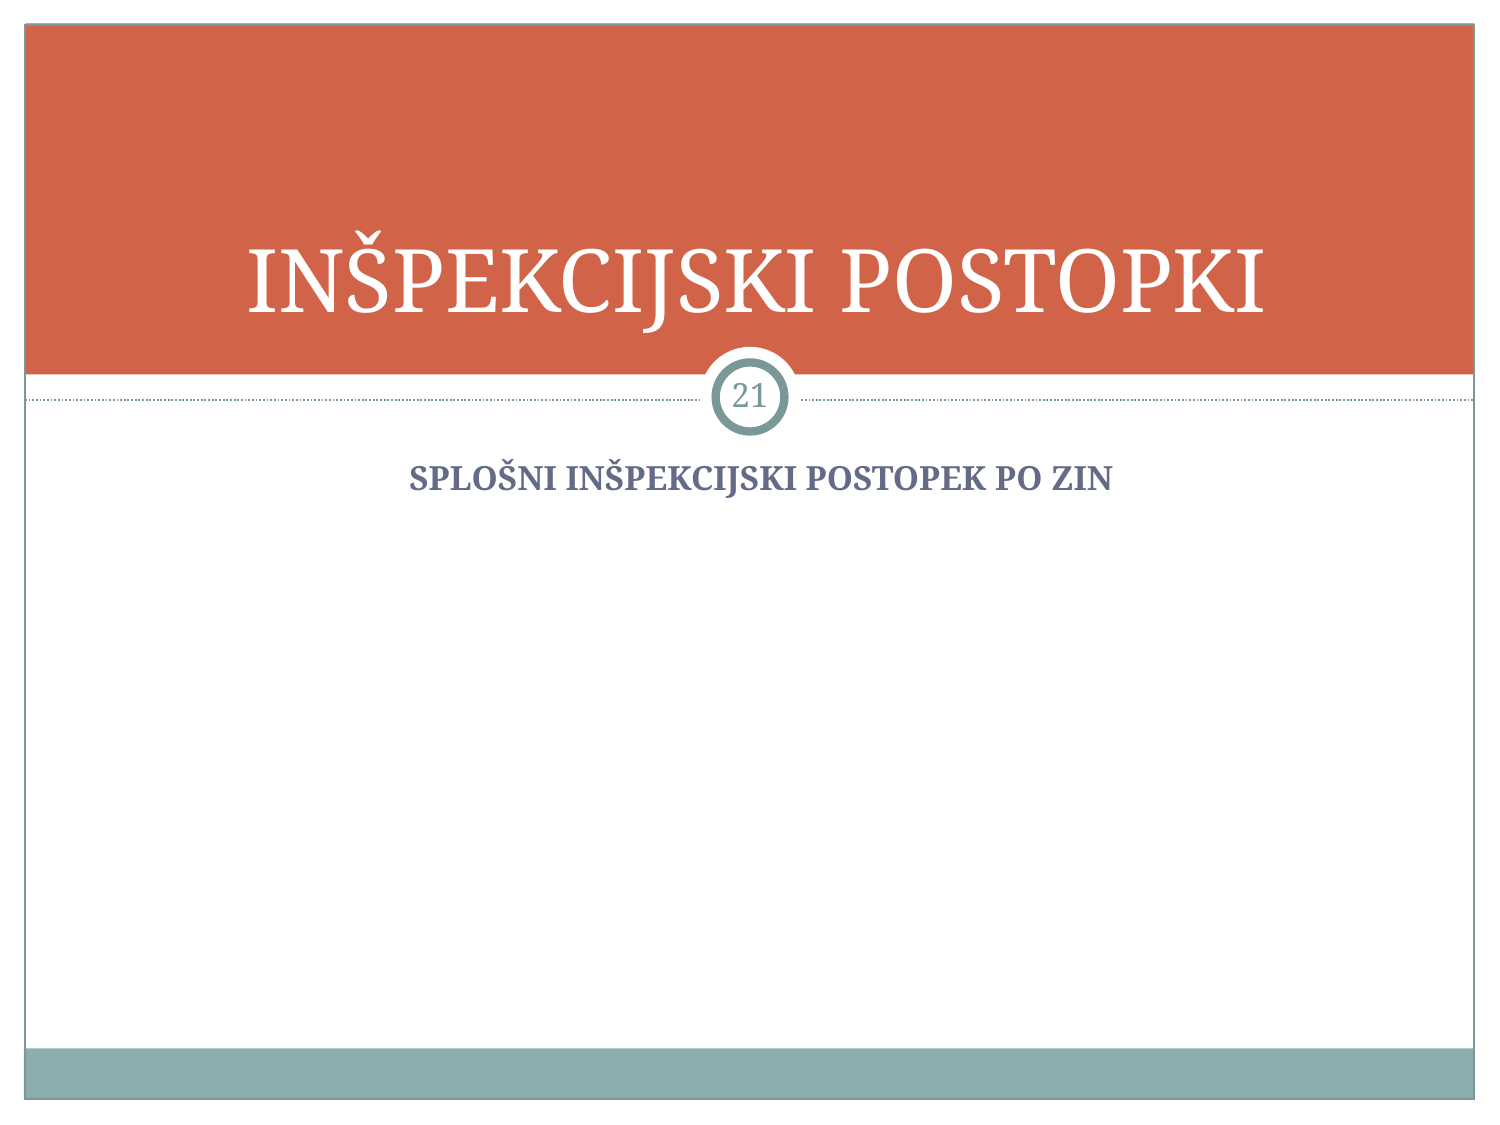

INŠPEKCIJSKI POSTOPKI
# SPLOŠNI INŠPEKCIJSKI POSTOPEK PO ZIN